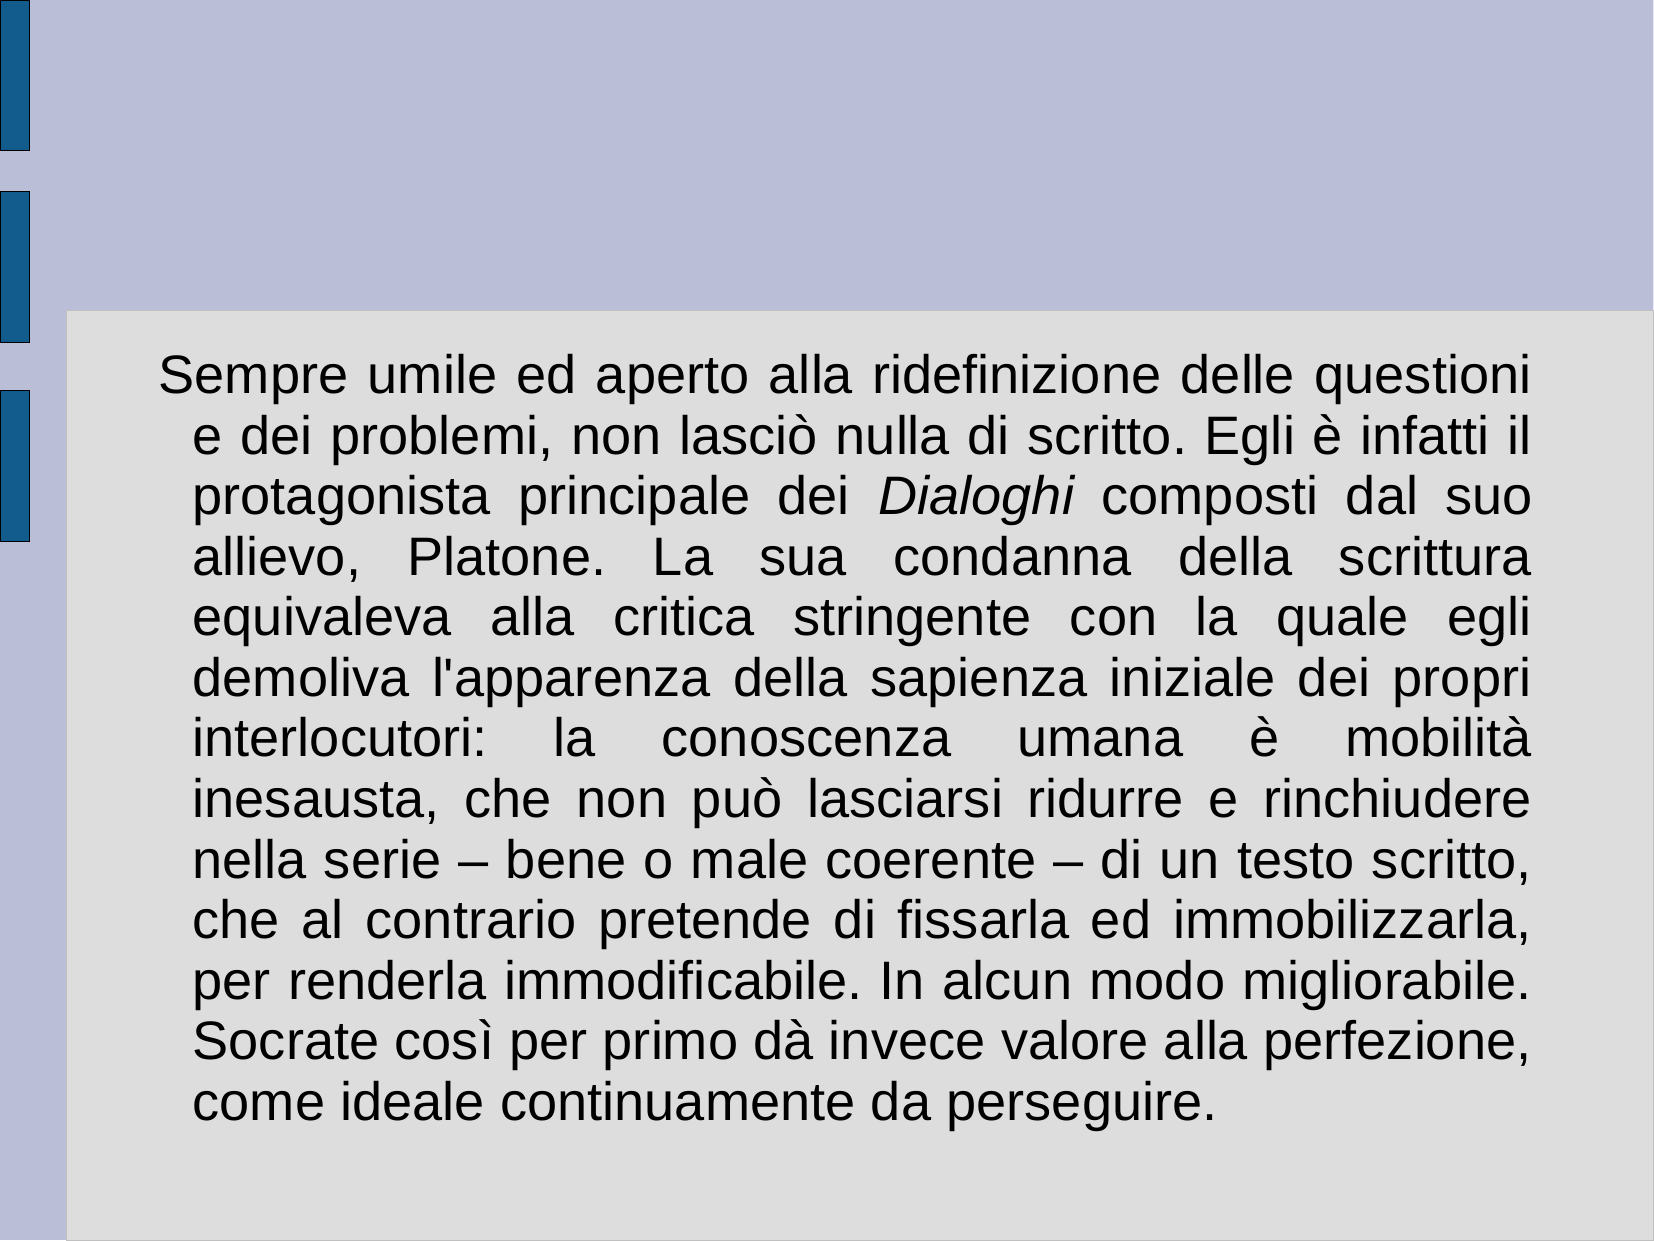

#
 Sempre umile ed aperto alla ridefinizione delle questioni e dei problemi, non lasciò nulla di scritto. Egli è infatti il protagonista principale dei Dialoghi composti dal suo allievo, Platone. La sua condanna della scrittura equivaleva alla critica stringente con la quale egli demoliva l'apparenza della sapienza iniziale dei propri interlocutori: la conoscenza umana è mobilità inesausta, che non può lasciarsi ridurre e rinchiudere nella serie – bene o male coerente – di un testo scritto, che al contrario pretende di fissarla ed immobilizzarla, per renderla immodificabile. In alcun modo migliorabile. Socrate così per primo dà invece valore alla perfezione, come ideale continuamente da perseguire.